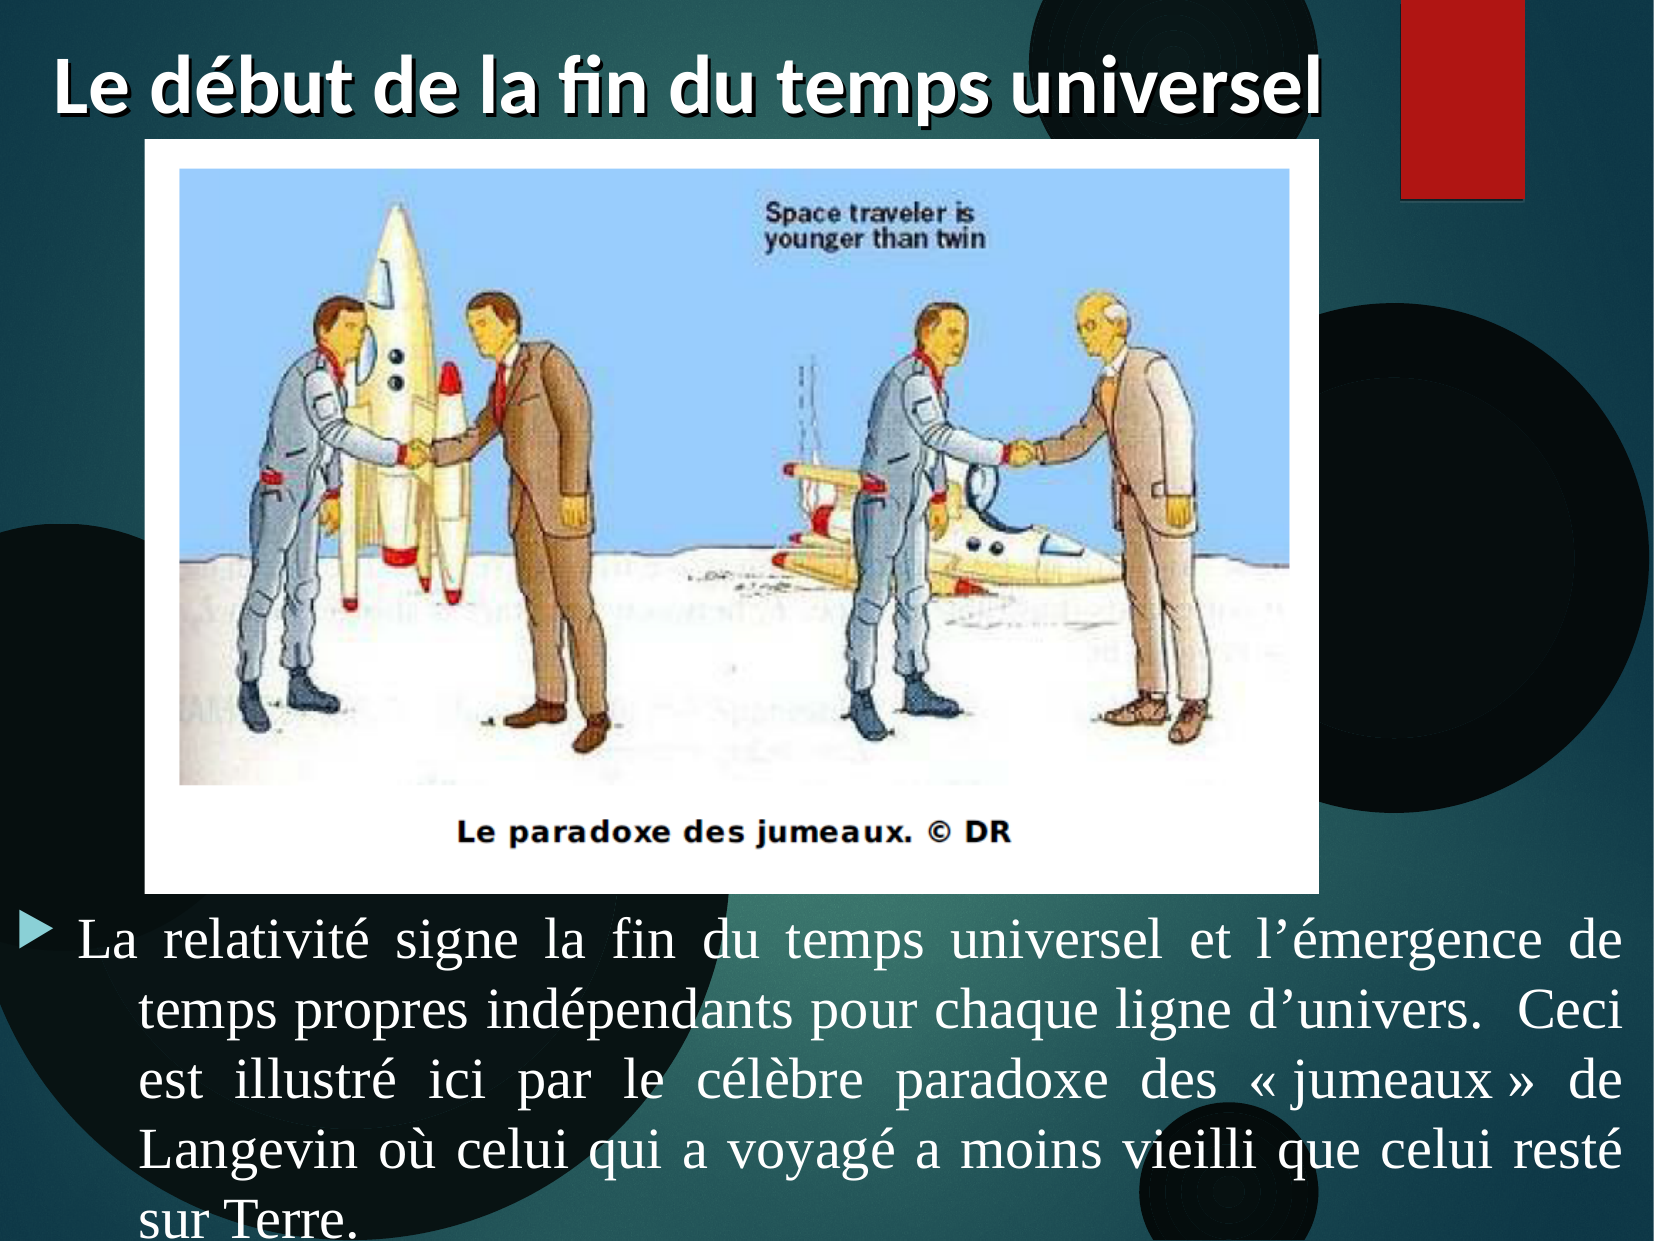

# Le début de la fin du temps universel
La relativité signe la fin du temps universel et l’émergence de temps propres indépendants pour chaque ligne d’univers. Ceci est illustré ici par le célèbre paradoxe des « jumeaux » de Langevin où celui qui a voyagé a moins vieilli que celui resté sur Terre.